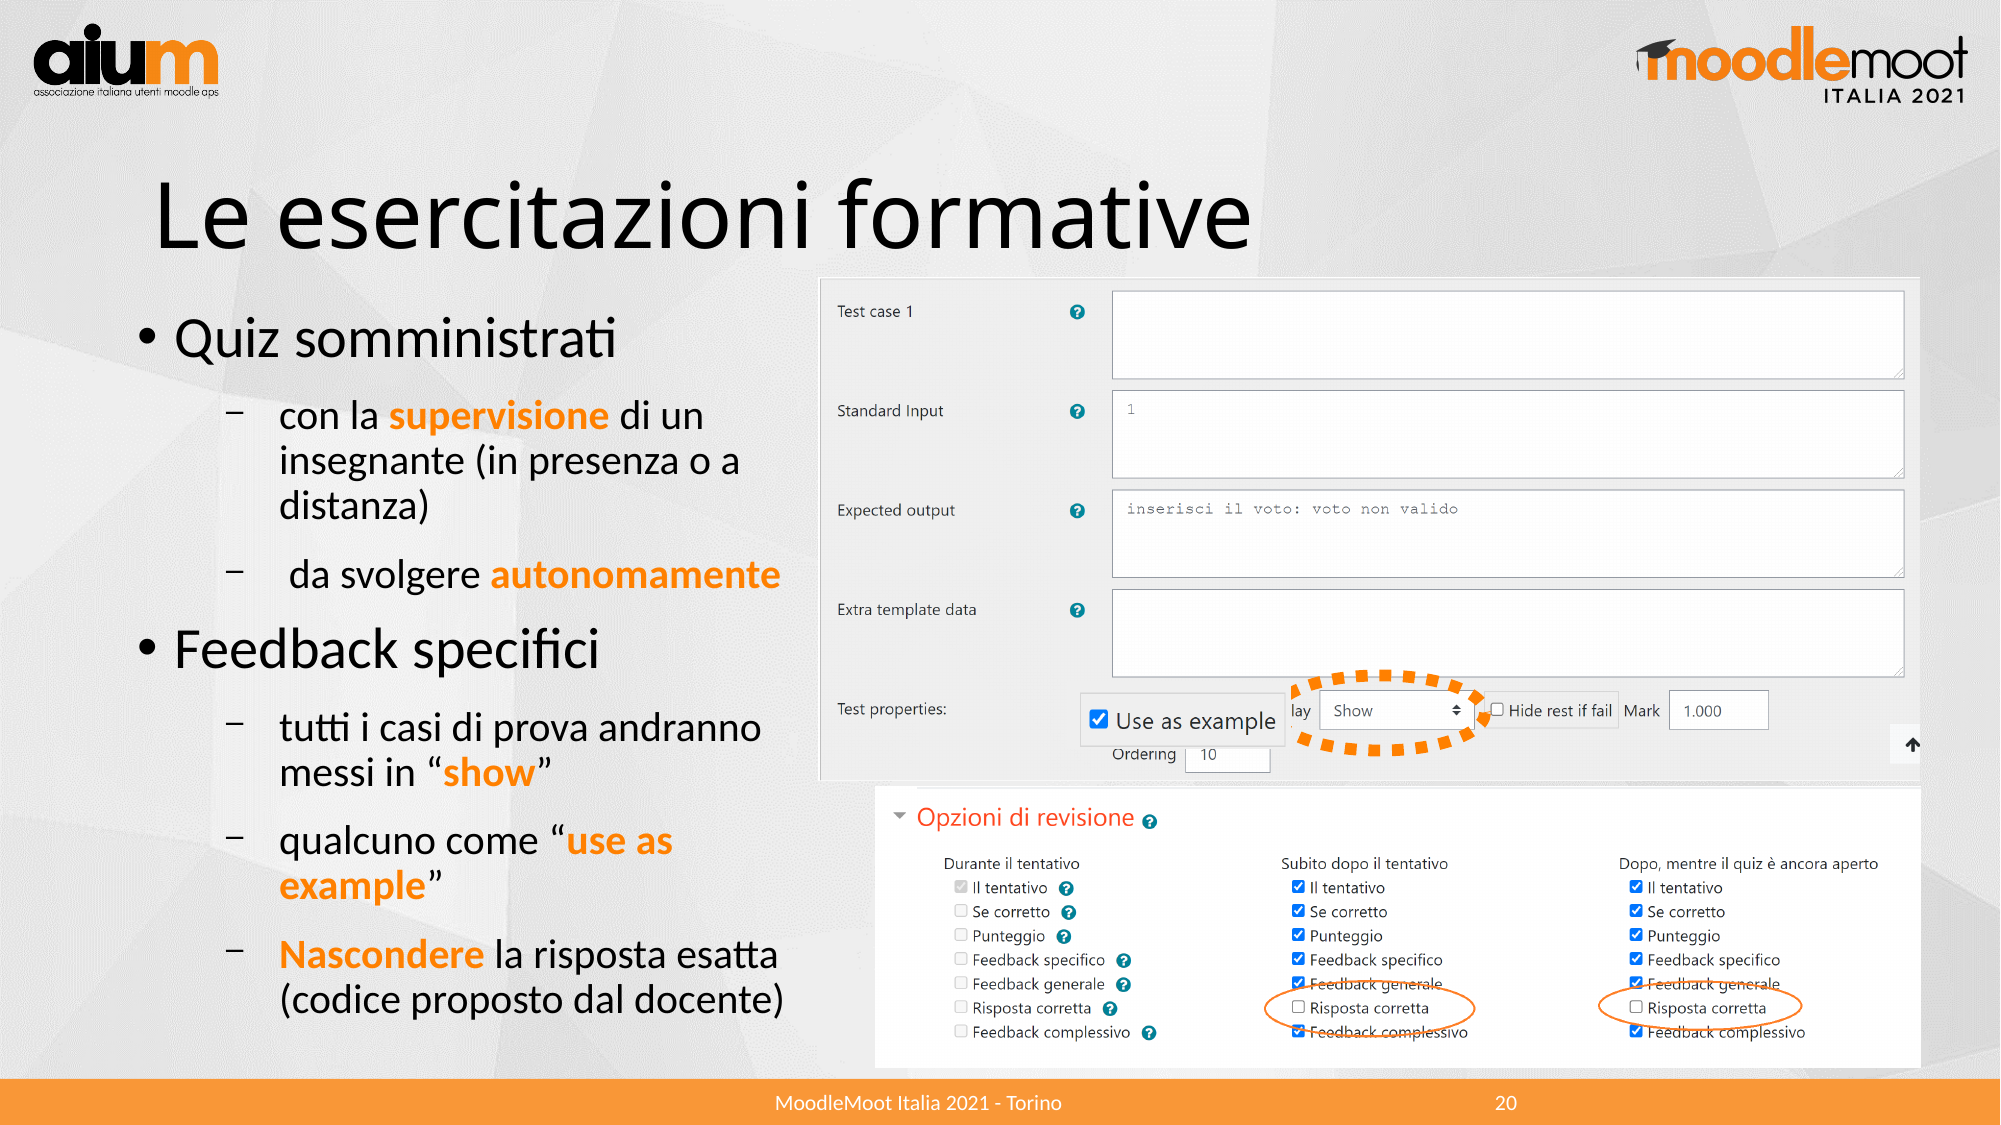

# Le esercitazioni formative
Quiz somministrati
con la supervisione di un insegnante (in presenza o a distanza)
 da svolgere autonomamente
Feedback specifici
tutti i casi di prova andranno messi in “show”
qualcuno come “use as example”
Nascondere la risposta esatta (codice proposto dal docente)